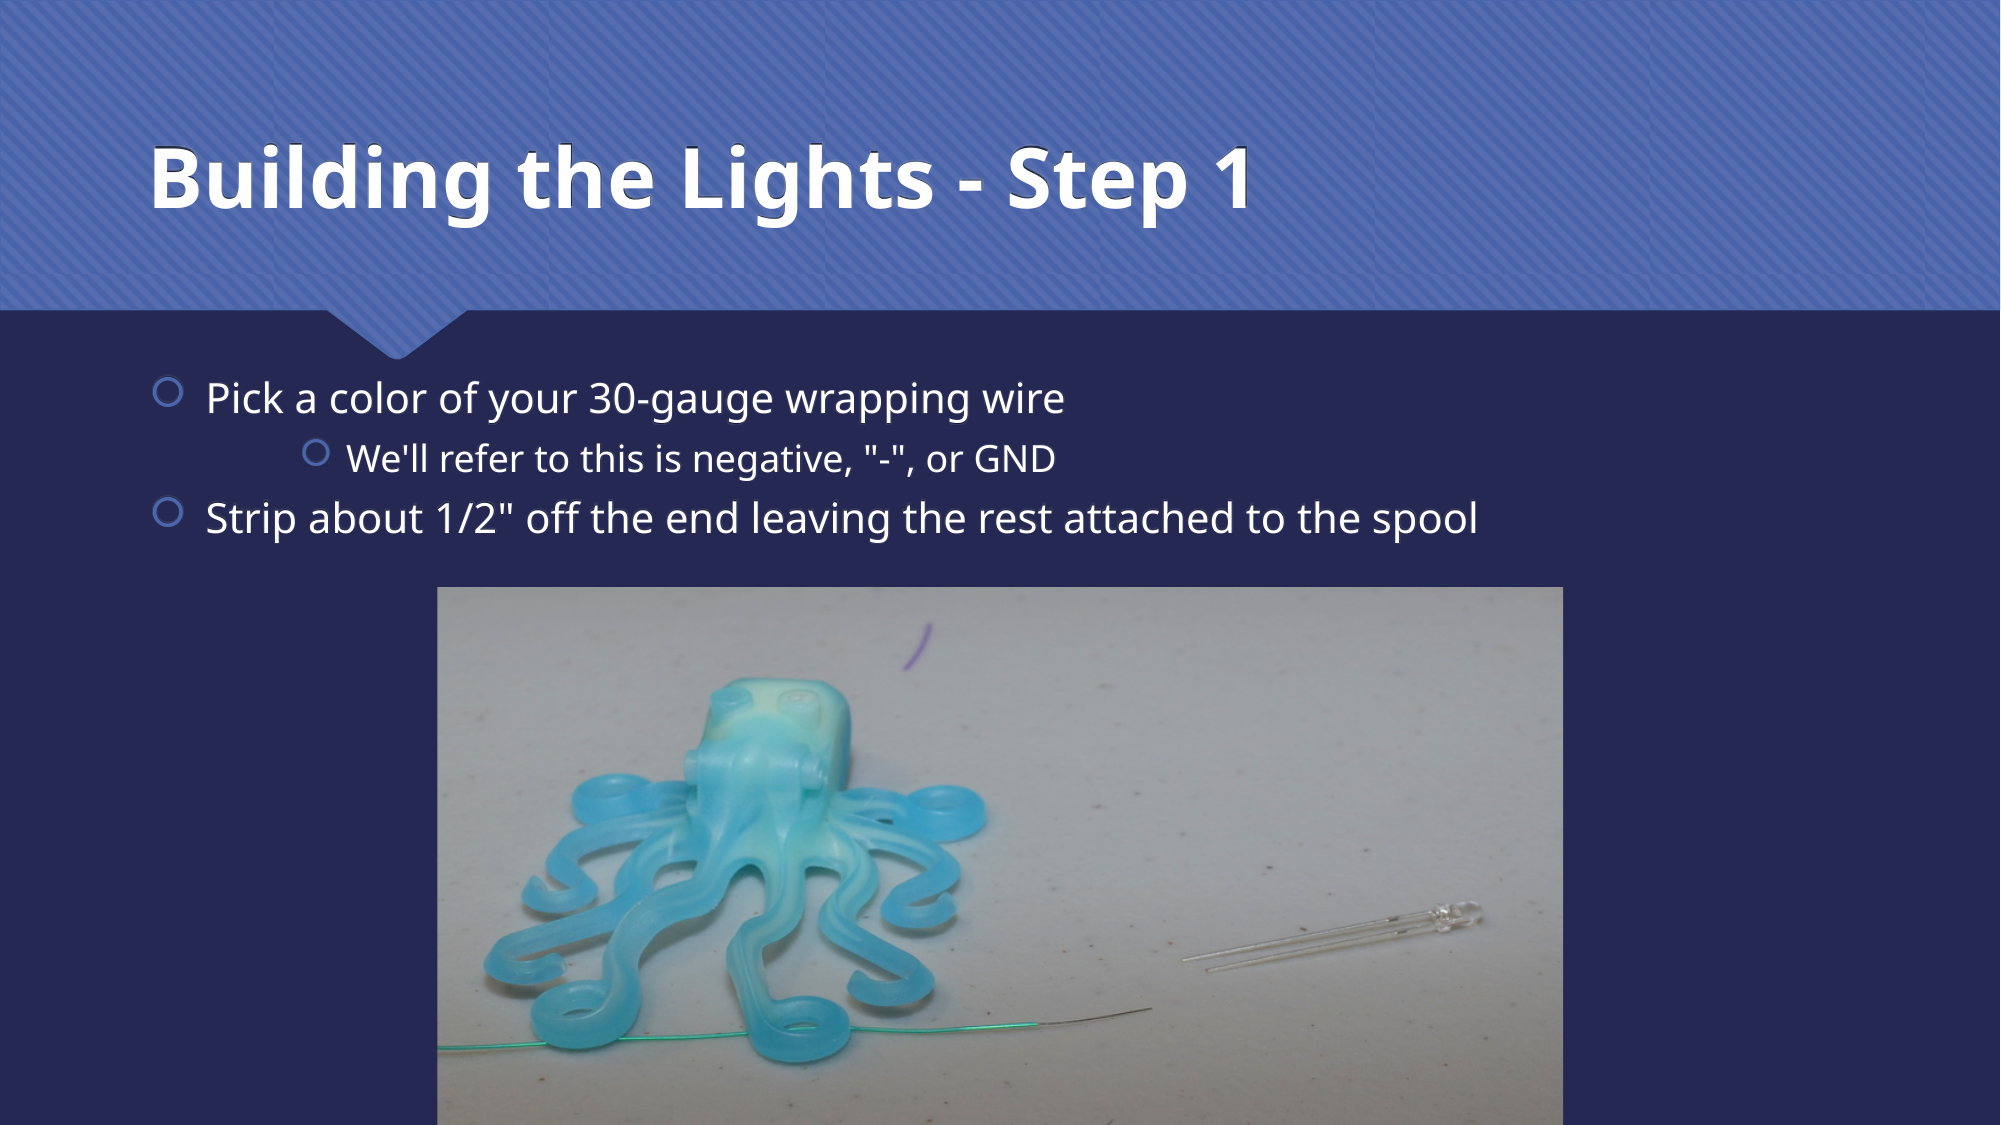

# Building the Lights - Step 1
Pick a color of your 30-gauge wrapping wire
We'll refer to this is negative, "-", or GND
Strip about 1/2" off the end leaving the rest attached to the spool